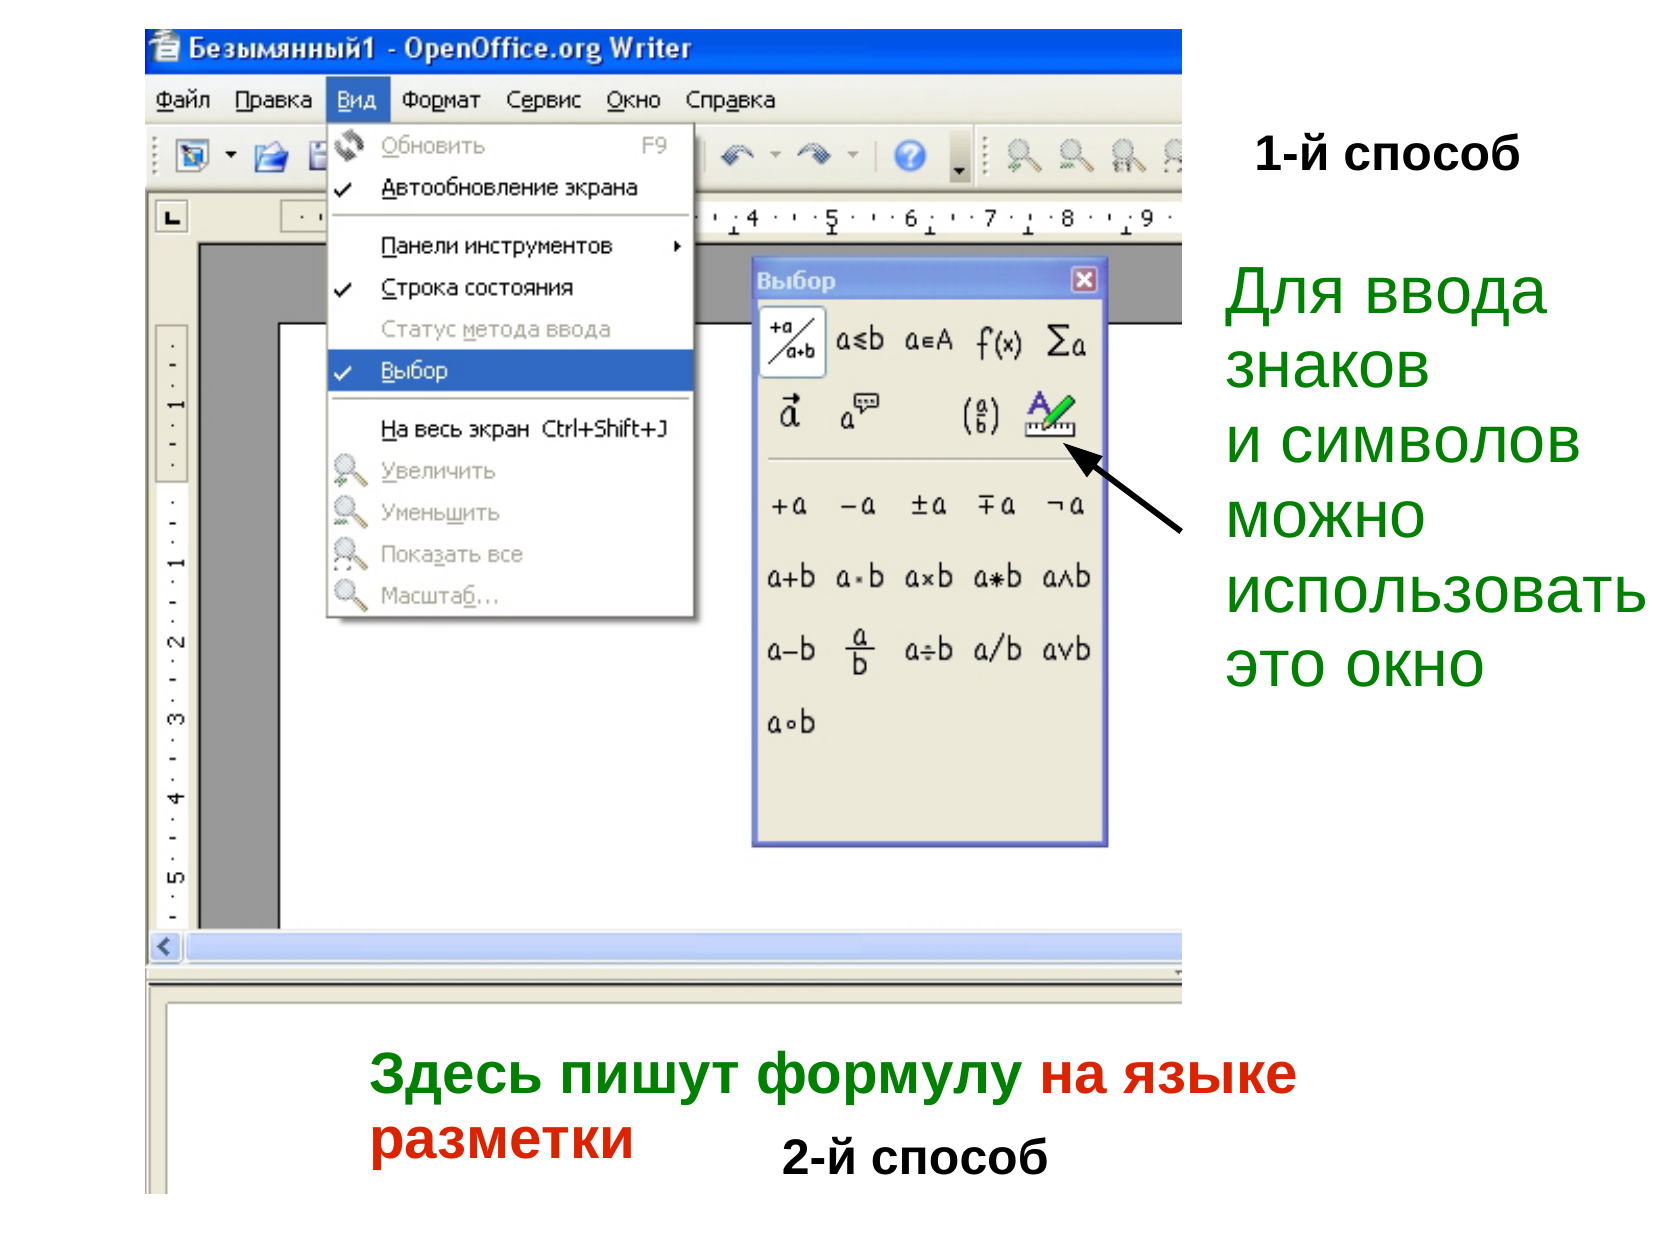

1-й способ
Для ввода знаков
и символов
можно использовать
это окно
Здесь пишут формулу на языке разметки
2-й способ